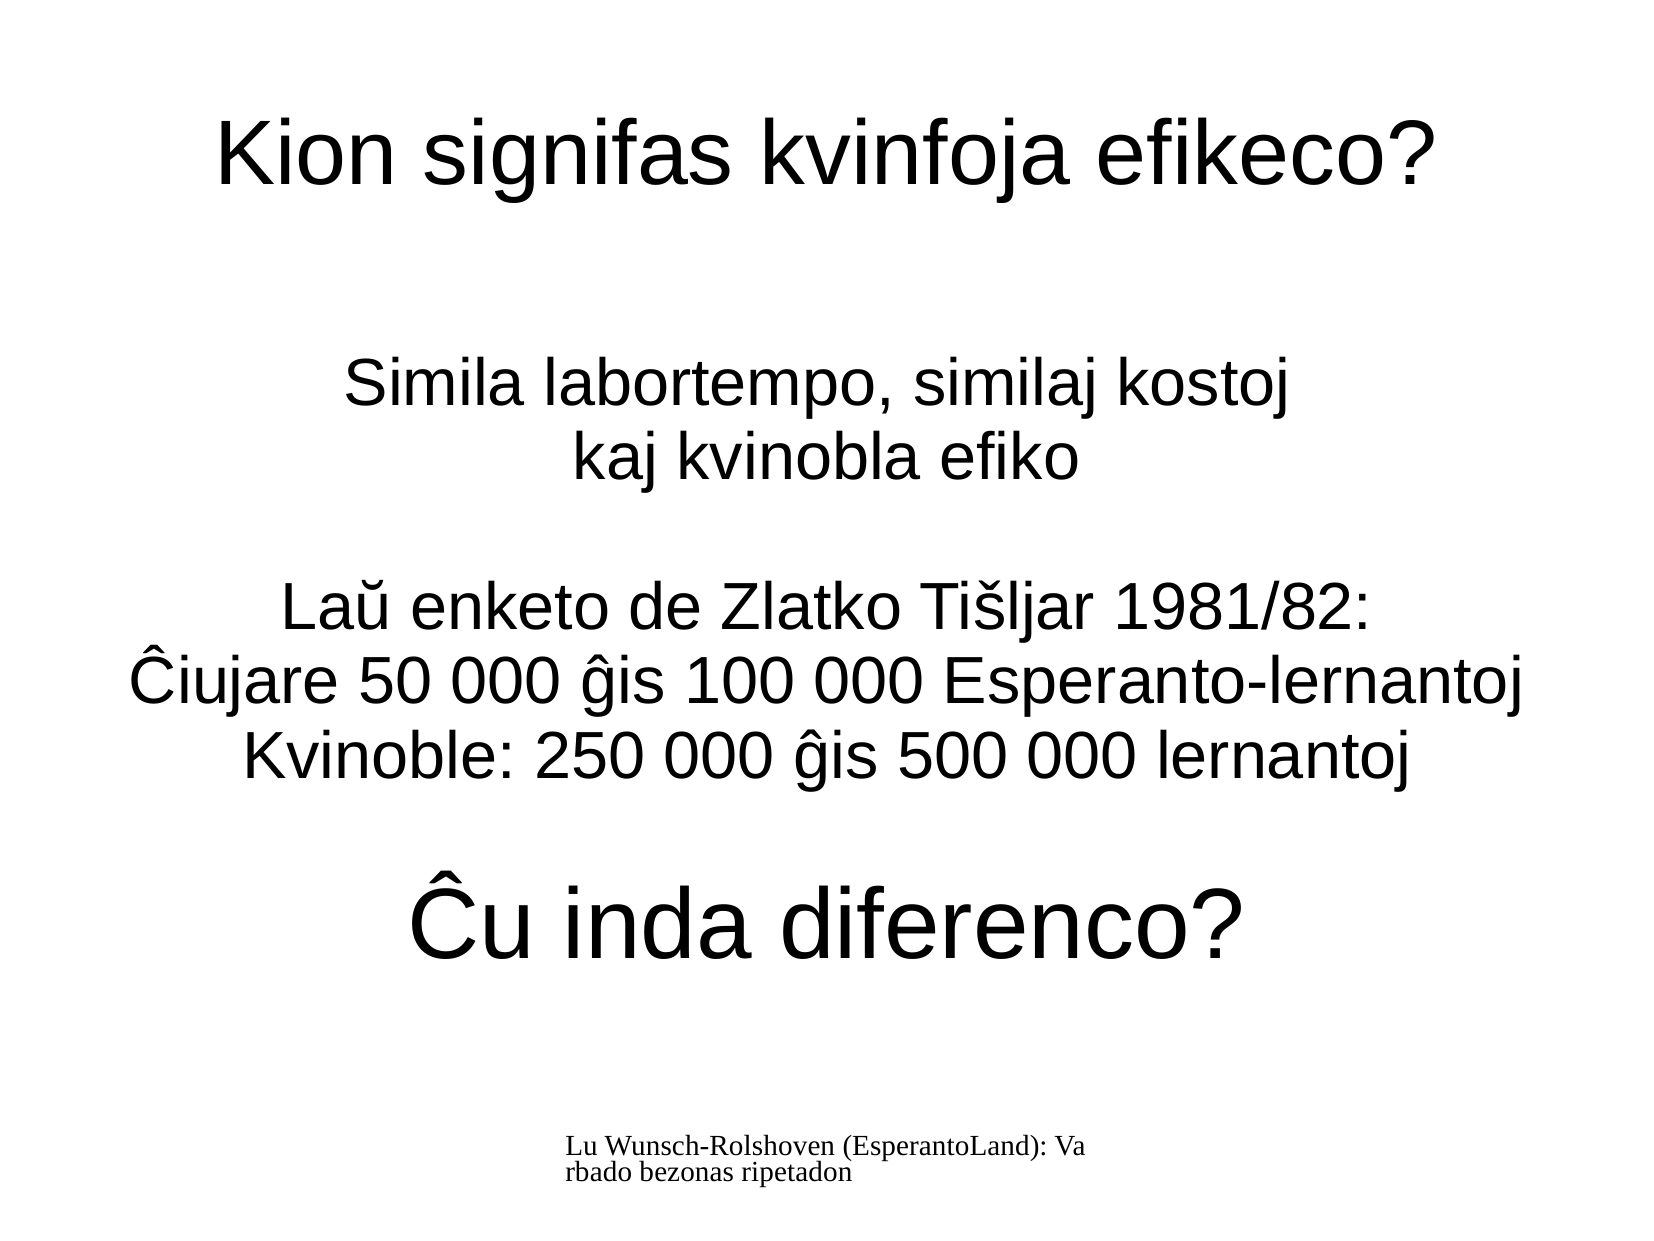

Kion signifas kvinfoja efikeco?
# Simila labortempo, similaj kostoj
kaj kvinobla efiko
Laŭ enketo de Zlatko Tišljar 1981/82:
Ĉiujare 50 000 ĝis 100 000 Esperanto-lernantoj
Kvinoble: 250 000 ĝis 500 000 lernantoj
Ĉu inda diferenco?
Lu Wunsch-Rolshoven (EsperantoLand): Varbado bezonas ripetadon